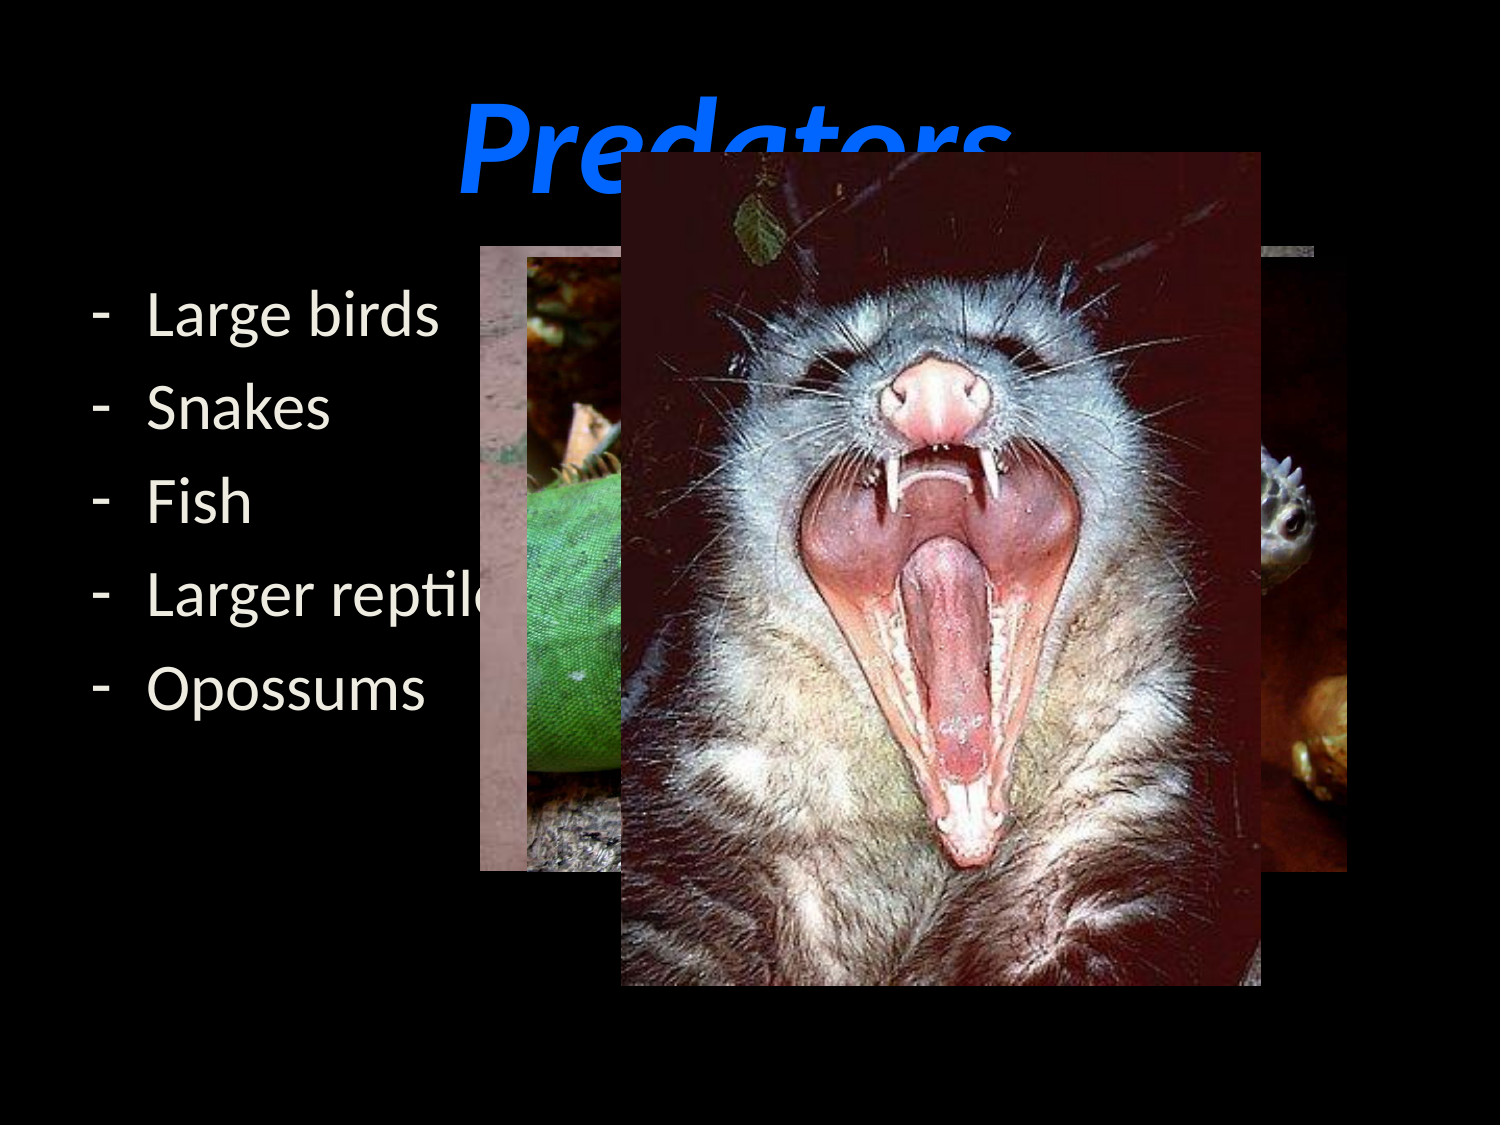

# Predators
Large birds
Snakes
Fish
Larger reptiles
Opossums